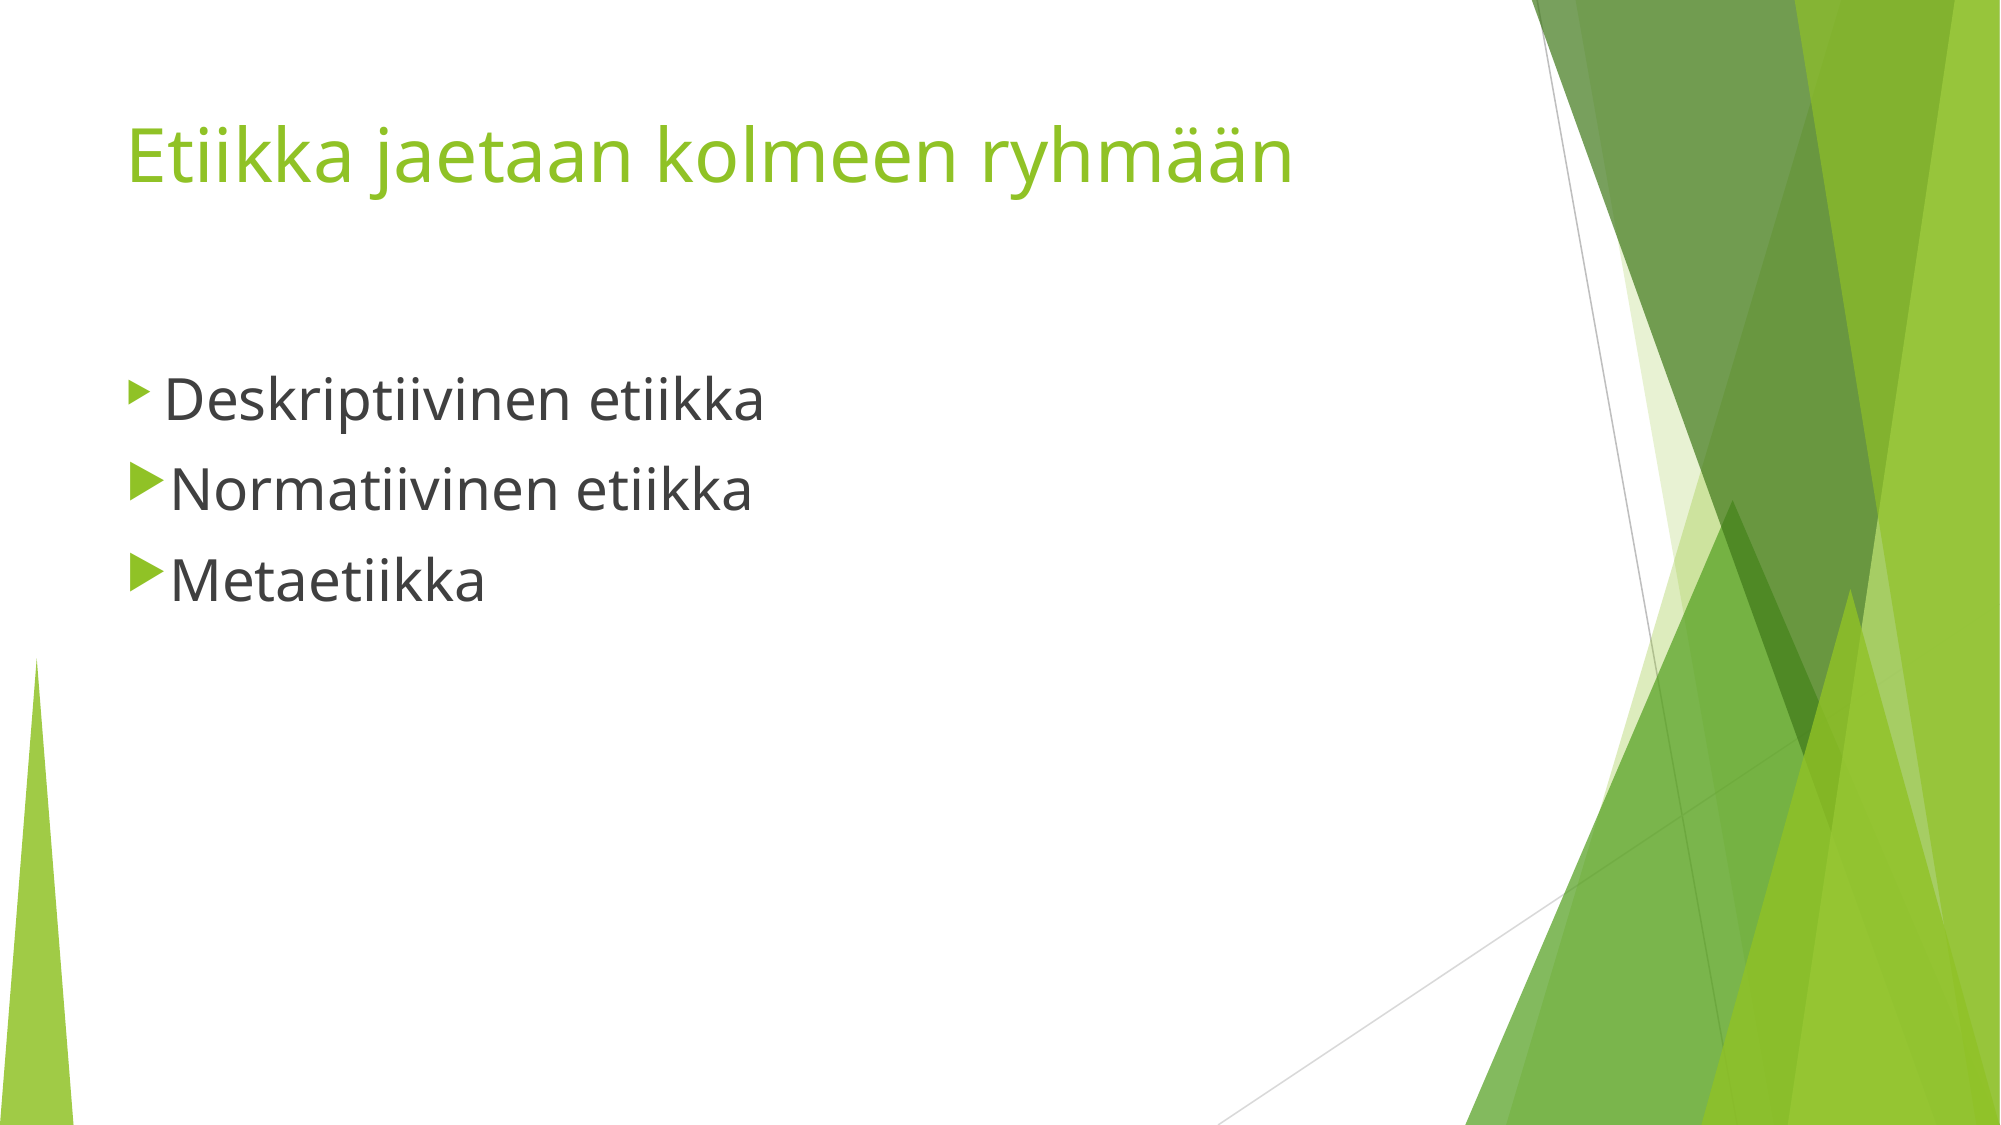

# Etiikka jaetaan kolmeen ryhmään
 Deskriptiivinen etiikka
Normatiivinen etiikka
Metaetiikka